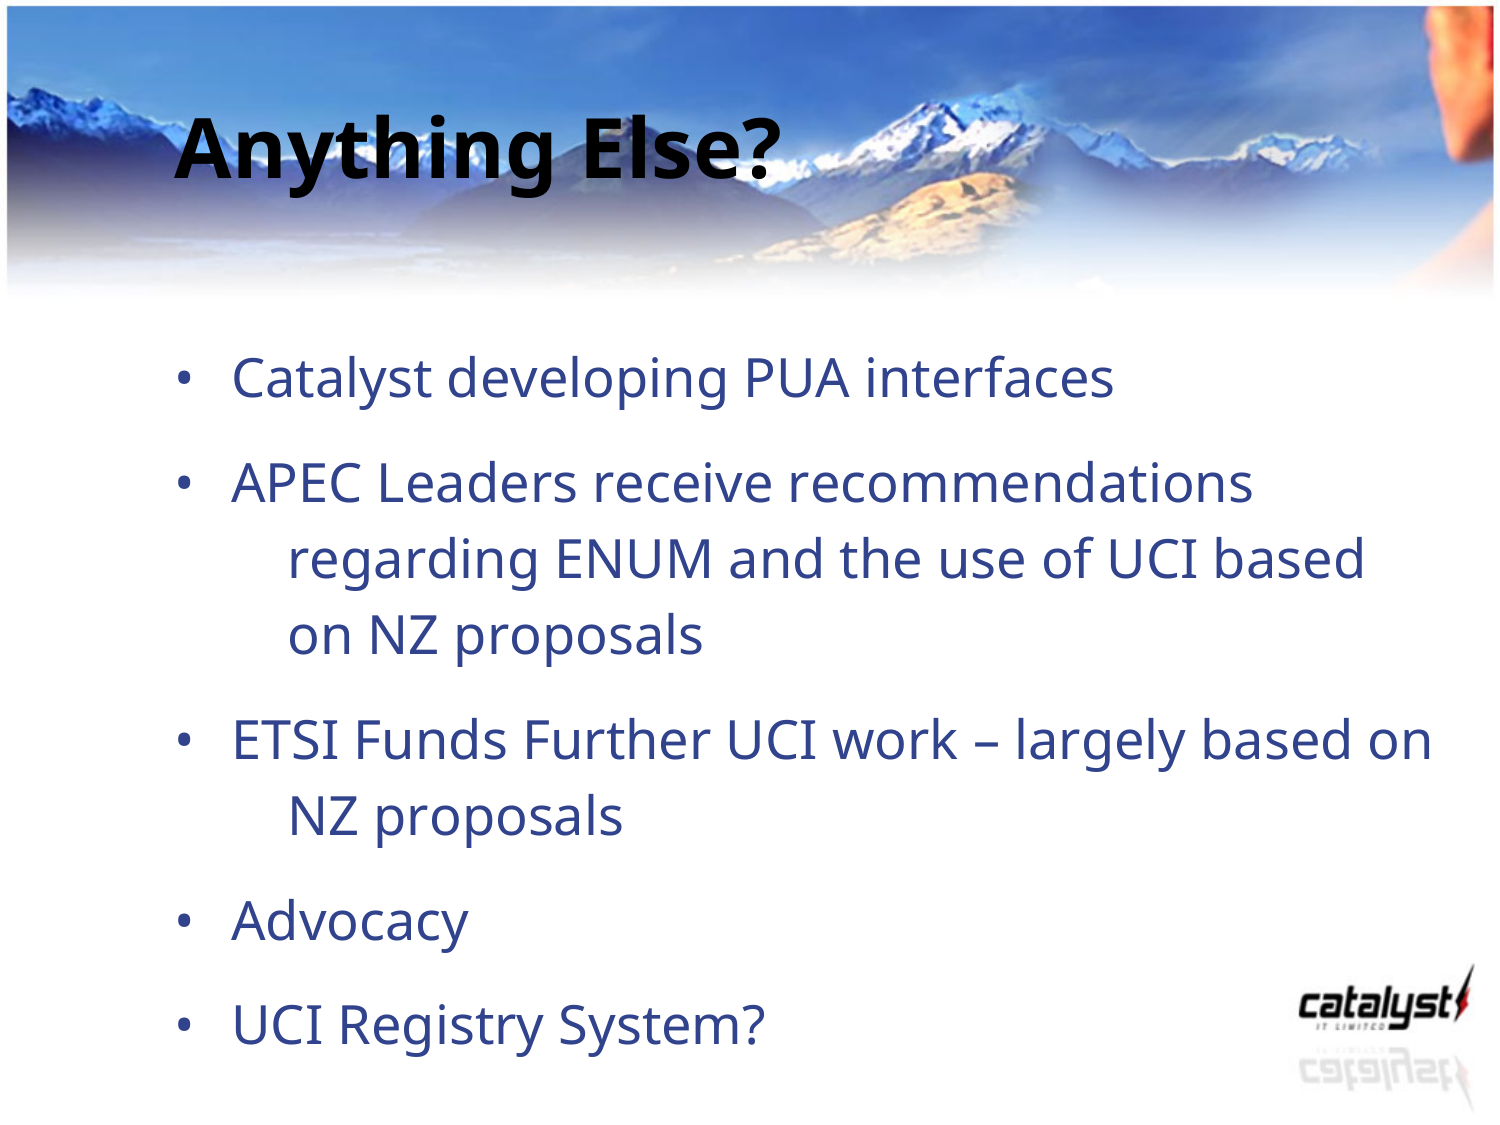

# Anything Else?
Catalyst developing PUA interfaces
APEC Leaders receive recommendations regarding ENUM and the use of UCI based on NZ proposals
ETSI Funds Further UCI work – largely based on NZ proposals
Advocacy
UCI Registry System?